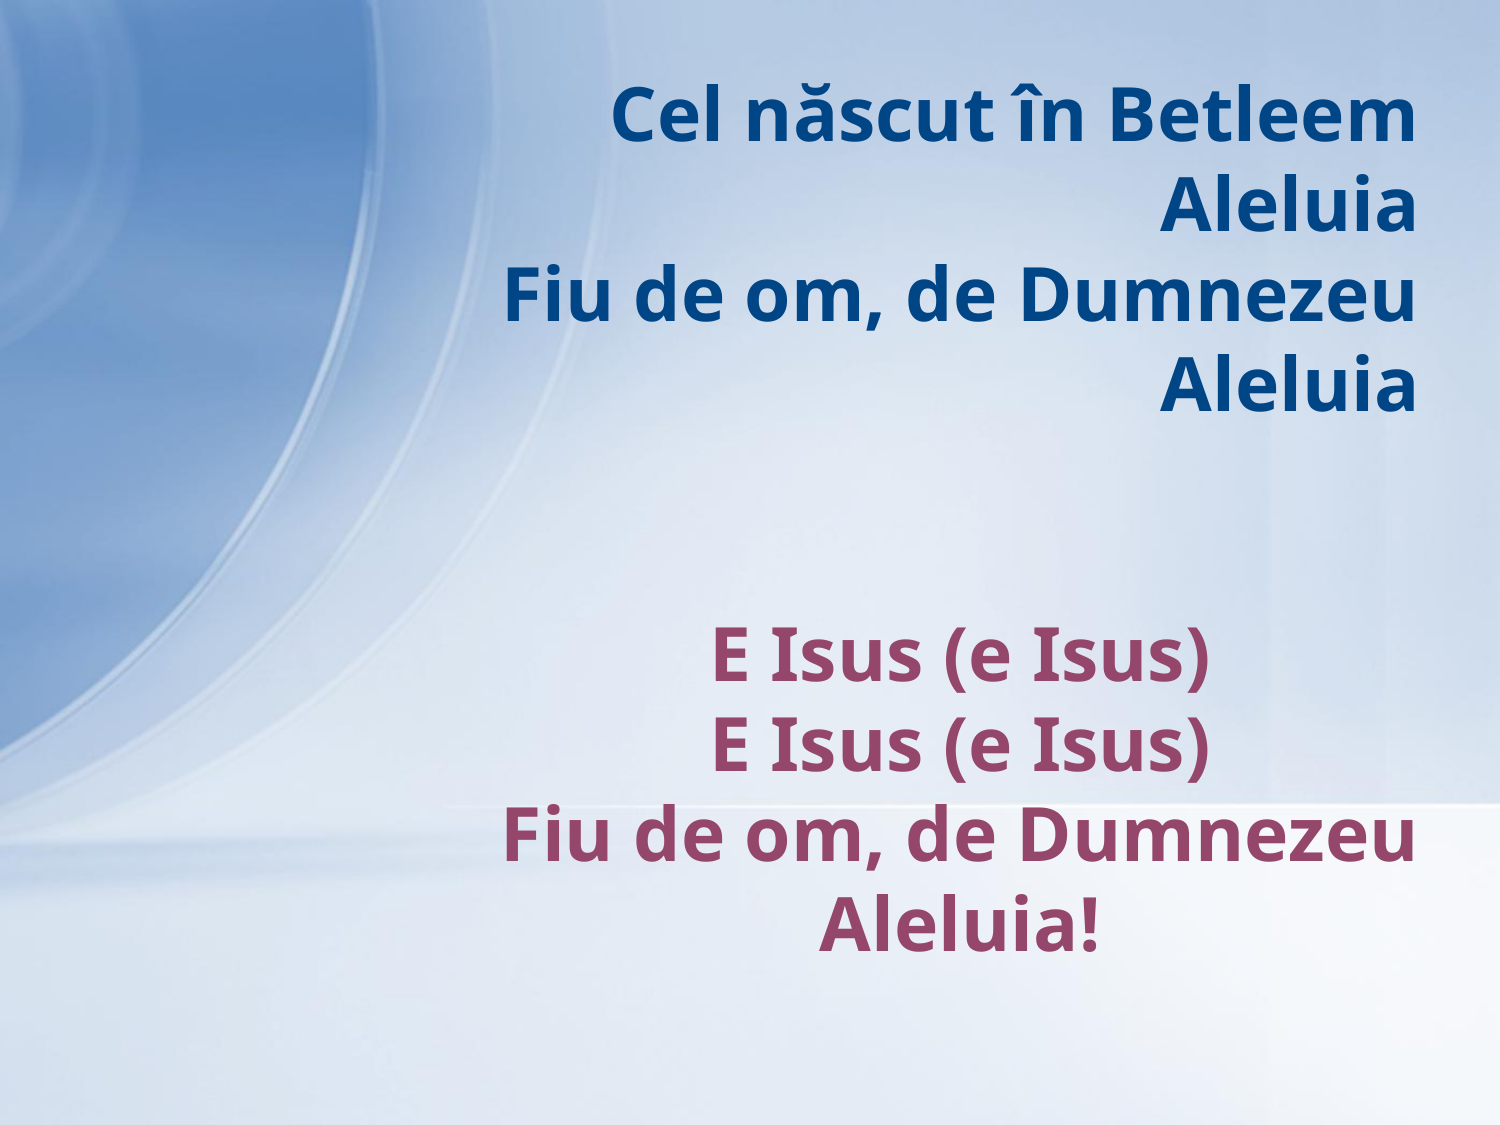

Cel născut în Betleem
Aleluia
Fiu de om, de Dumnezeu
Aleluia
E Isus (e Isus)
E Isus (e Isus)
Fiu de om, de Dumnezeu
Aleluia!